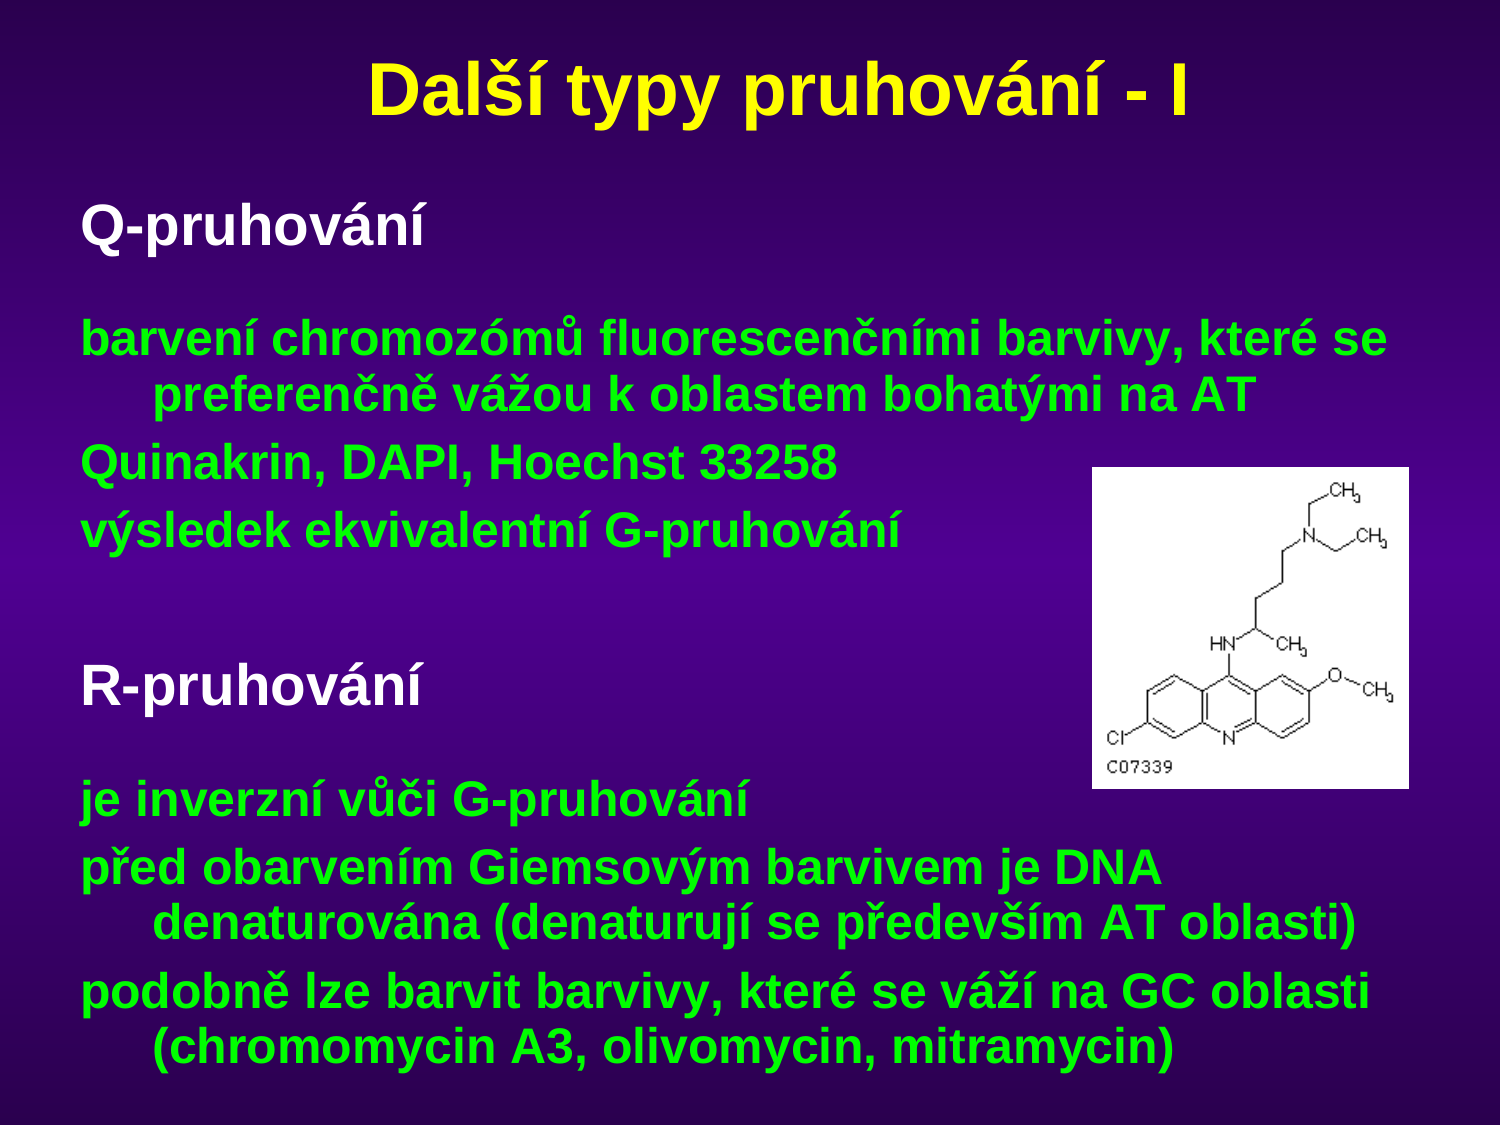

# Další typy pruhování - I
Q-pruhování
barvení chromozómů fluorescenčními barvivy, které se preferenčně vážou k oblastem bohatými na AT
Quinakrin, DAPI, Hoechst 33258
výsledek ekvivalentní G-pruhování
R-pruhování
je inverzní vůči G-pruhování
před obarvením Giemsovým barvivem je DNA denaturována (denaturují se především AT oblasti)
podobně lze barvit barvivy, které se váží na GC oblasti (chromomycin A3, olivomycin, mitramycin)